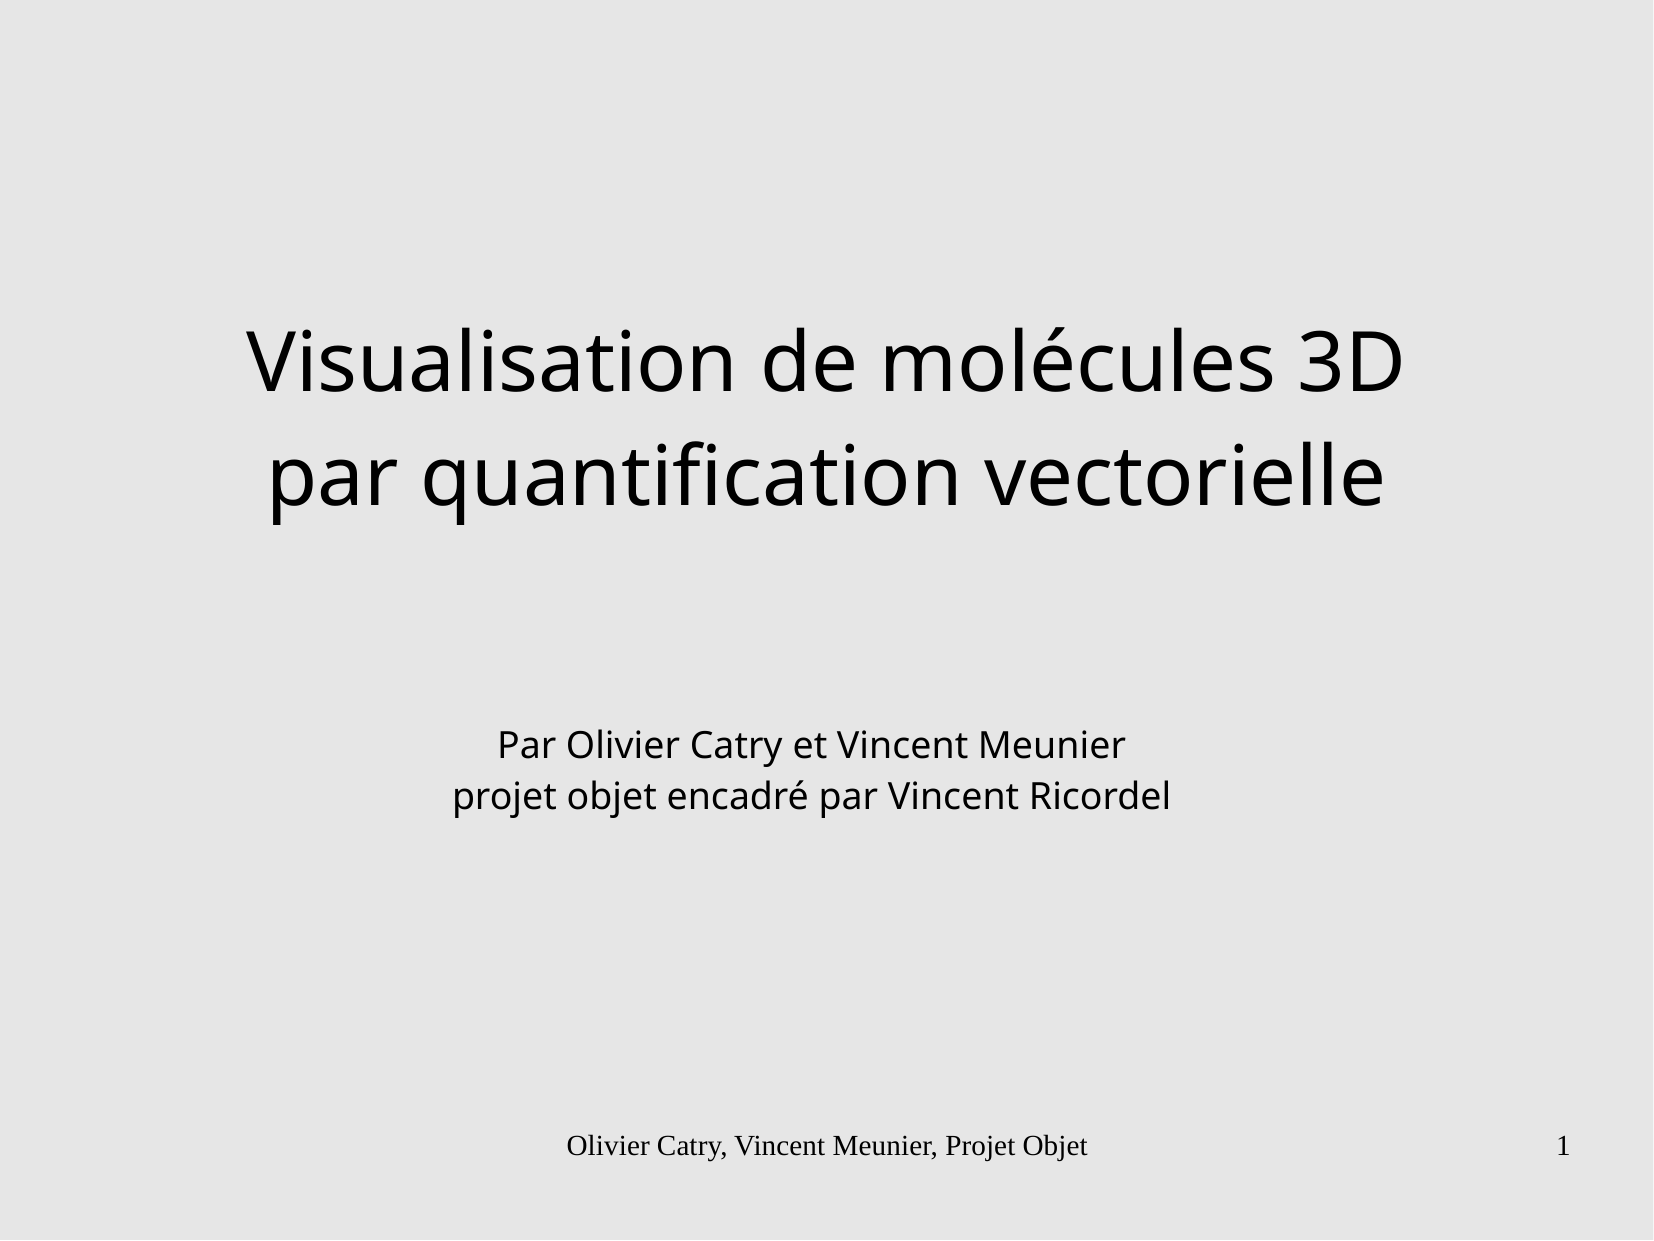

Visualisation de molécules 3D par quantification vectorielle
Par Olivier Catry et Vincent Meunier
projet objet encadré par Vincent Ricordel
Olivier Catry, Vincent Meunier, Projet Objet
1